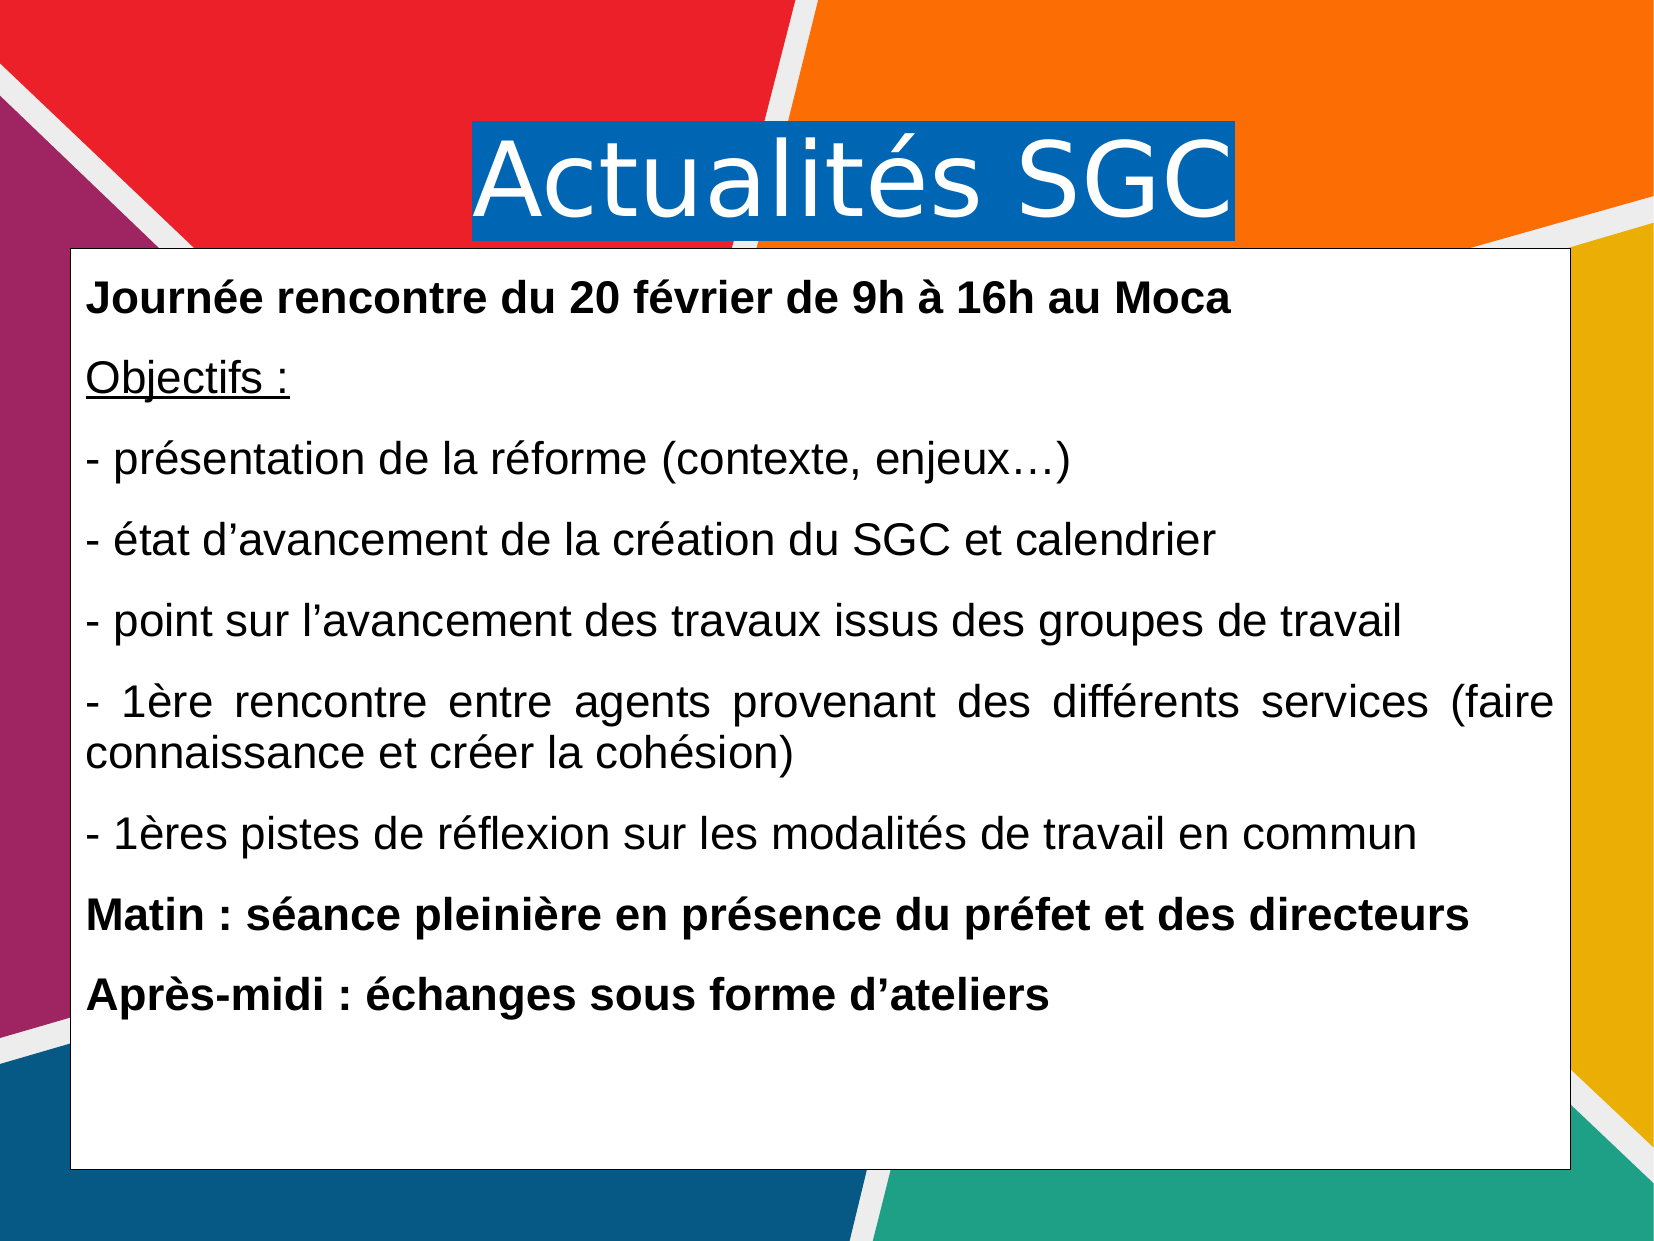

# Actualités SGC
Journée rencontre du 20 février de 9h à 16h au Moca
Objectifs :
- présentation de la réforme (contexte, enjeux…)
- état d’avancement de la création du SGC et calendrier
- point sur l’avancement des travaux issus des groupes de travail
- 1ère rencontre entre agents provenant des différents services (faire connaissance et créer la cohésion)
- 1ères pistes de réflexion sur les modalités de travail en commun
Matin : séance pleinière en présence du préfet et des directeurs
Après-midi : échanges sous forme d’ateliers